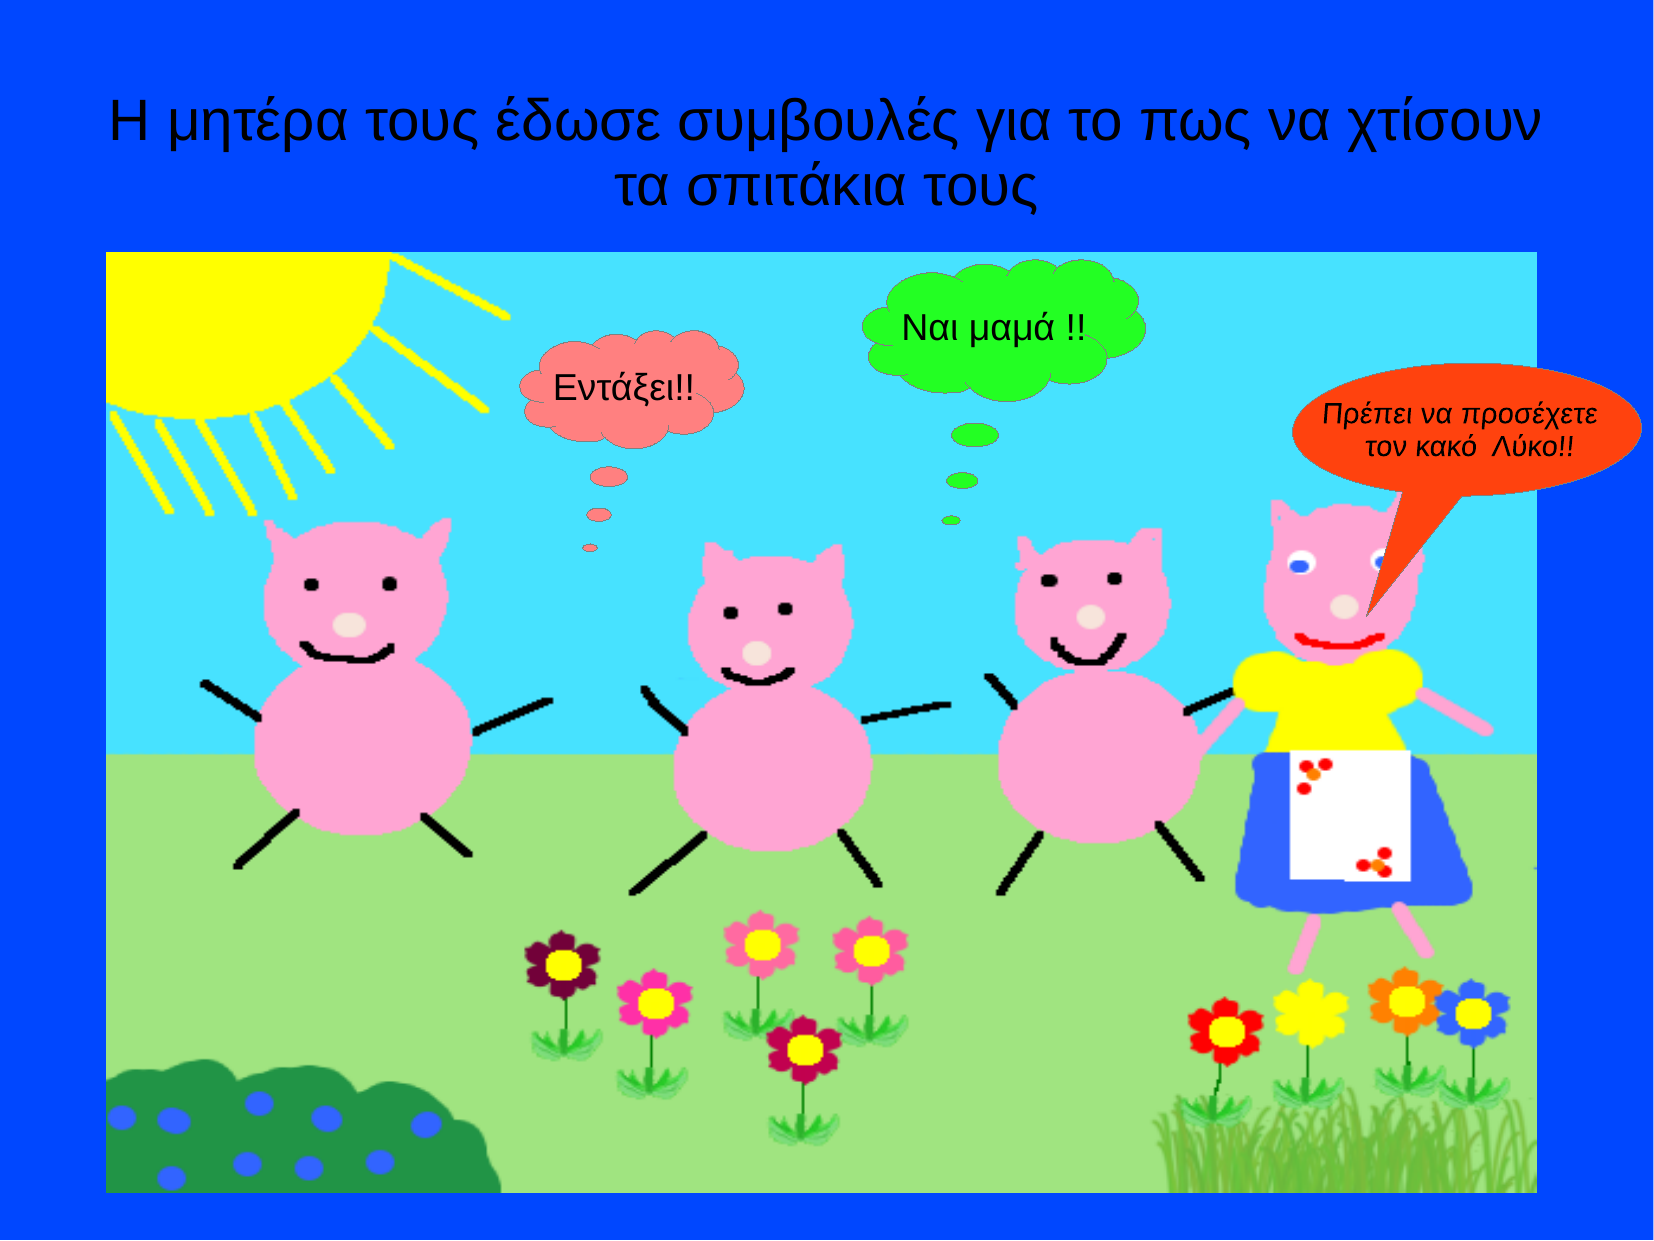

# Η μητέρα τους έδωσε συμβουλές για το πως να χτίσουν τα σπιτάκια τους
Ναι μαμά !!
Εντάξει!!
Πρέπει να προσέχετε
 τον κακό Λύκο!!